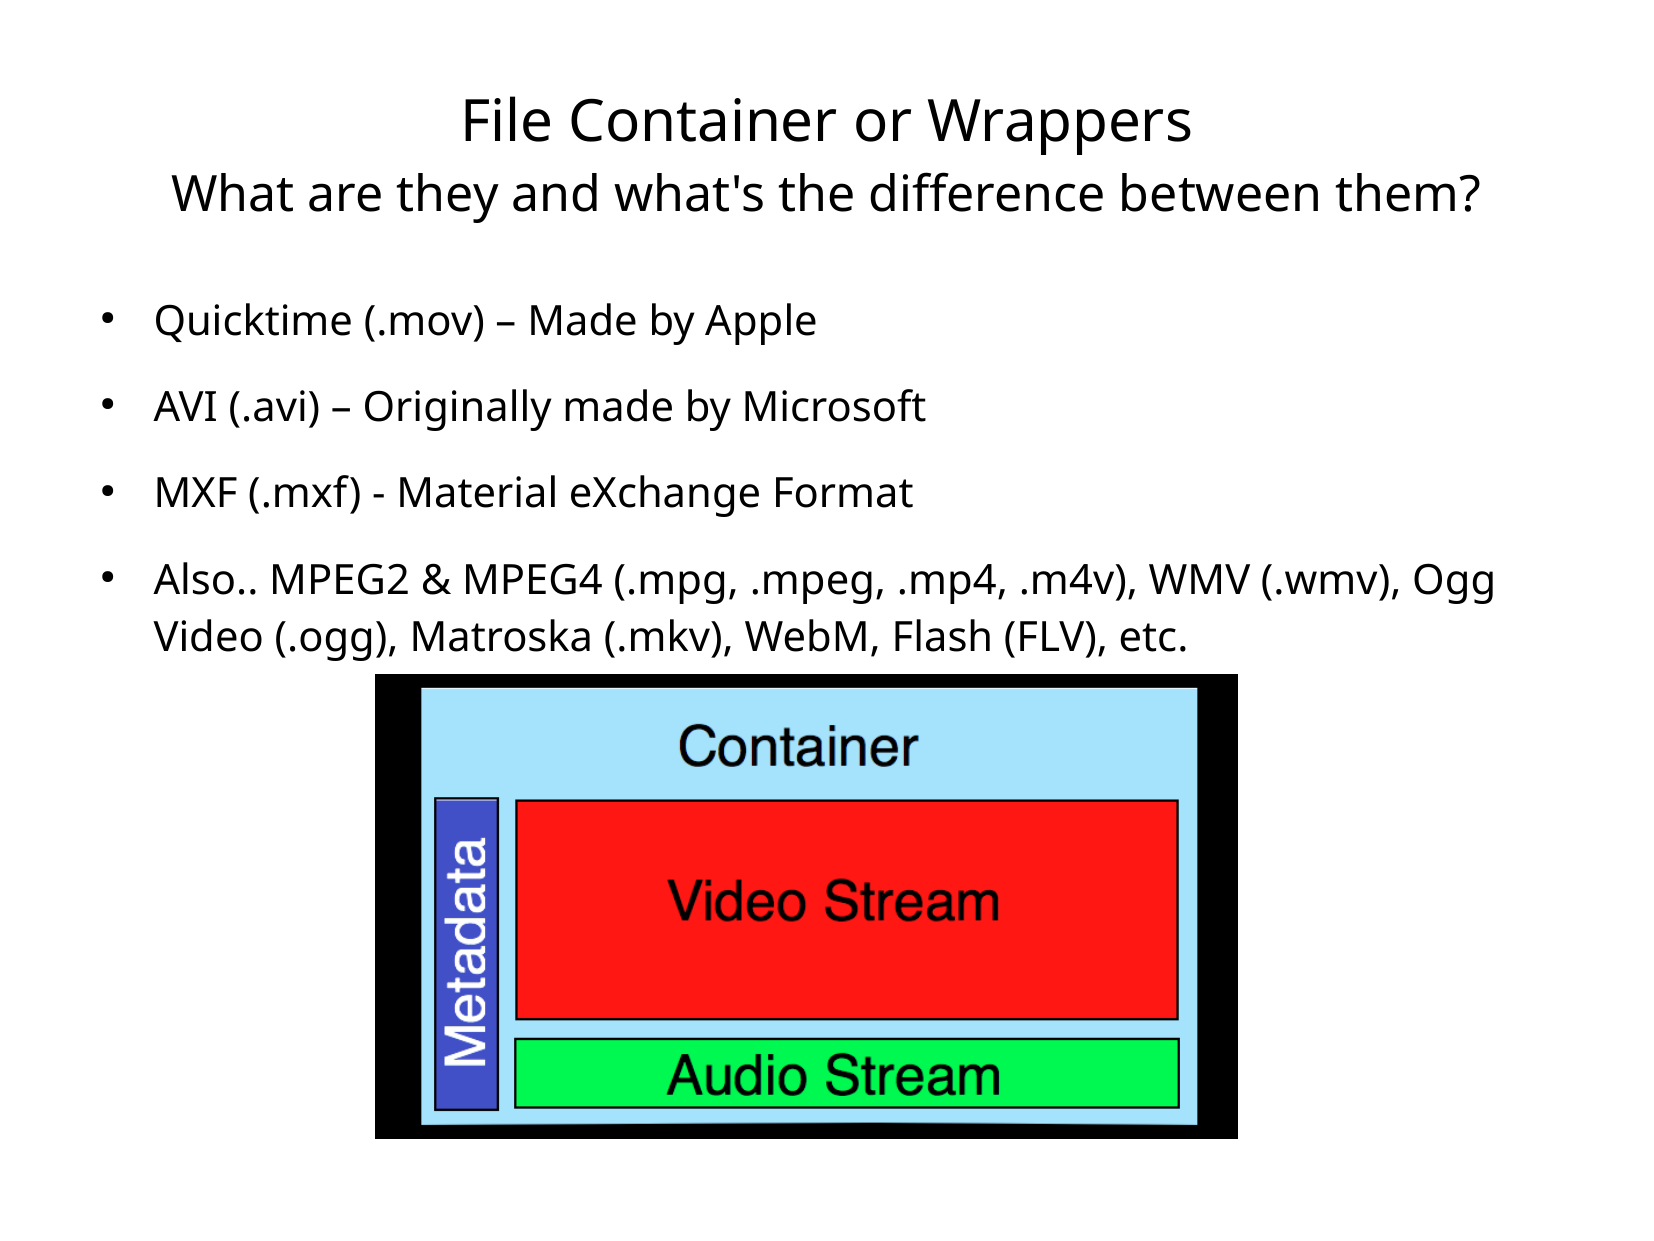

# File Container or Wrappers What are they and what's the difference between them?
Quicktime (.mov) – Made by Apple
AVI (.avi) – Originally made by Microsoft
MXF (.mxf) - Material eXchange Format
Also.. MPEG2 & MPEG4 (.mpg, .mpeg, .mp4, .m4v), WMV (.wmv), Ogg Video (.ogg), Matroska (.mkv), WebM, Flash (FLV), etc.